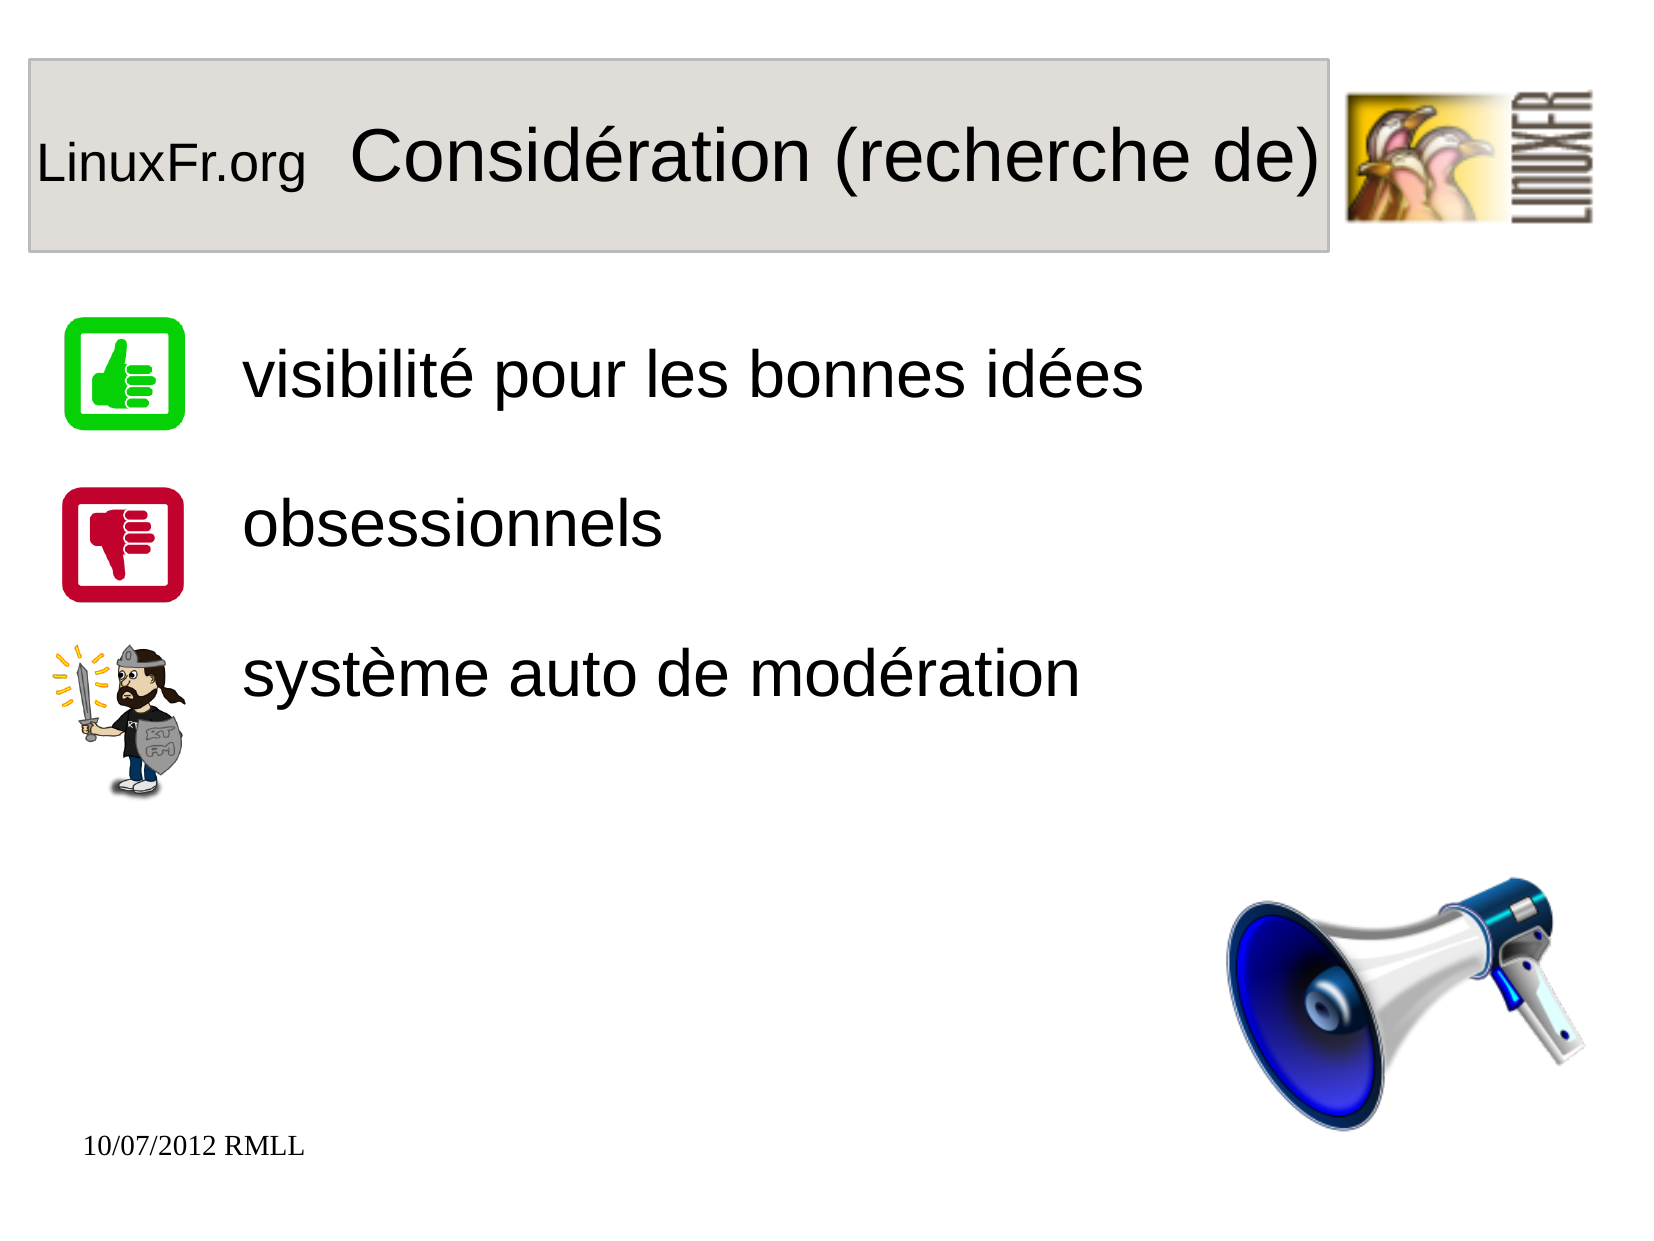

# LinuxFr.org Considération (recherche de)
visibilité pour les bonnes idées
obsessionnels
système auto de modération